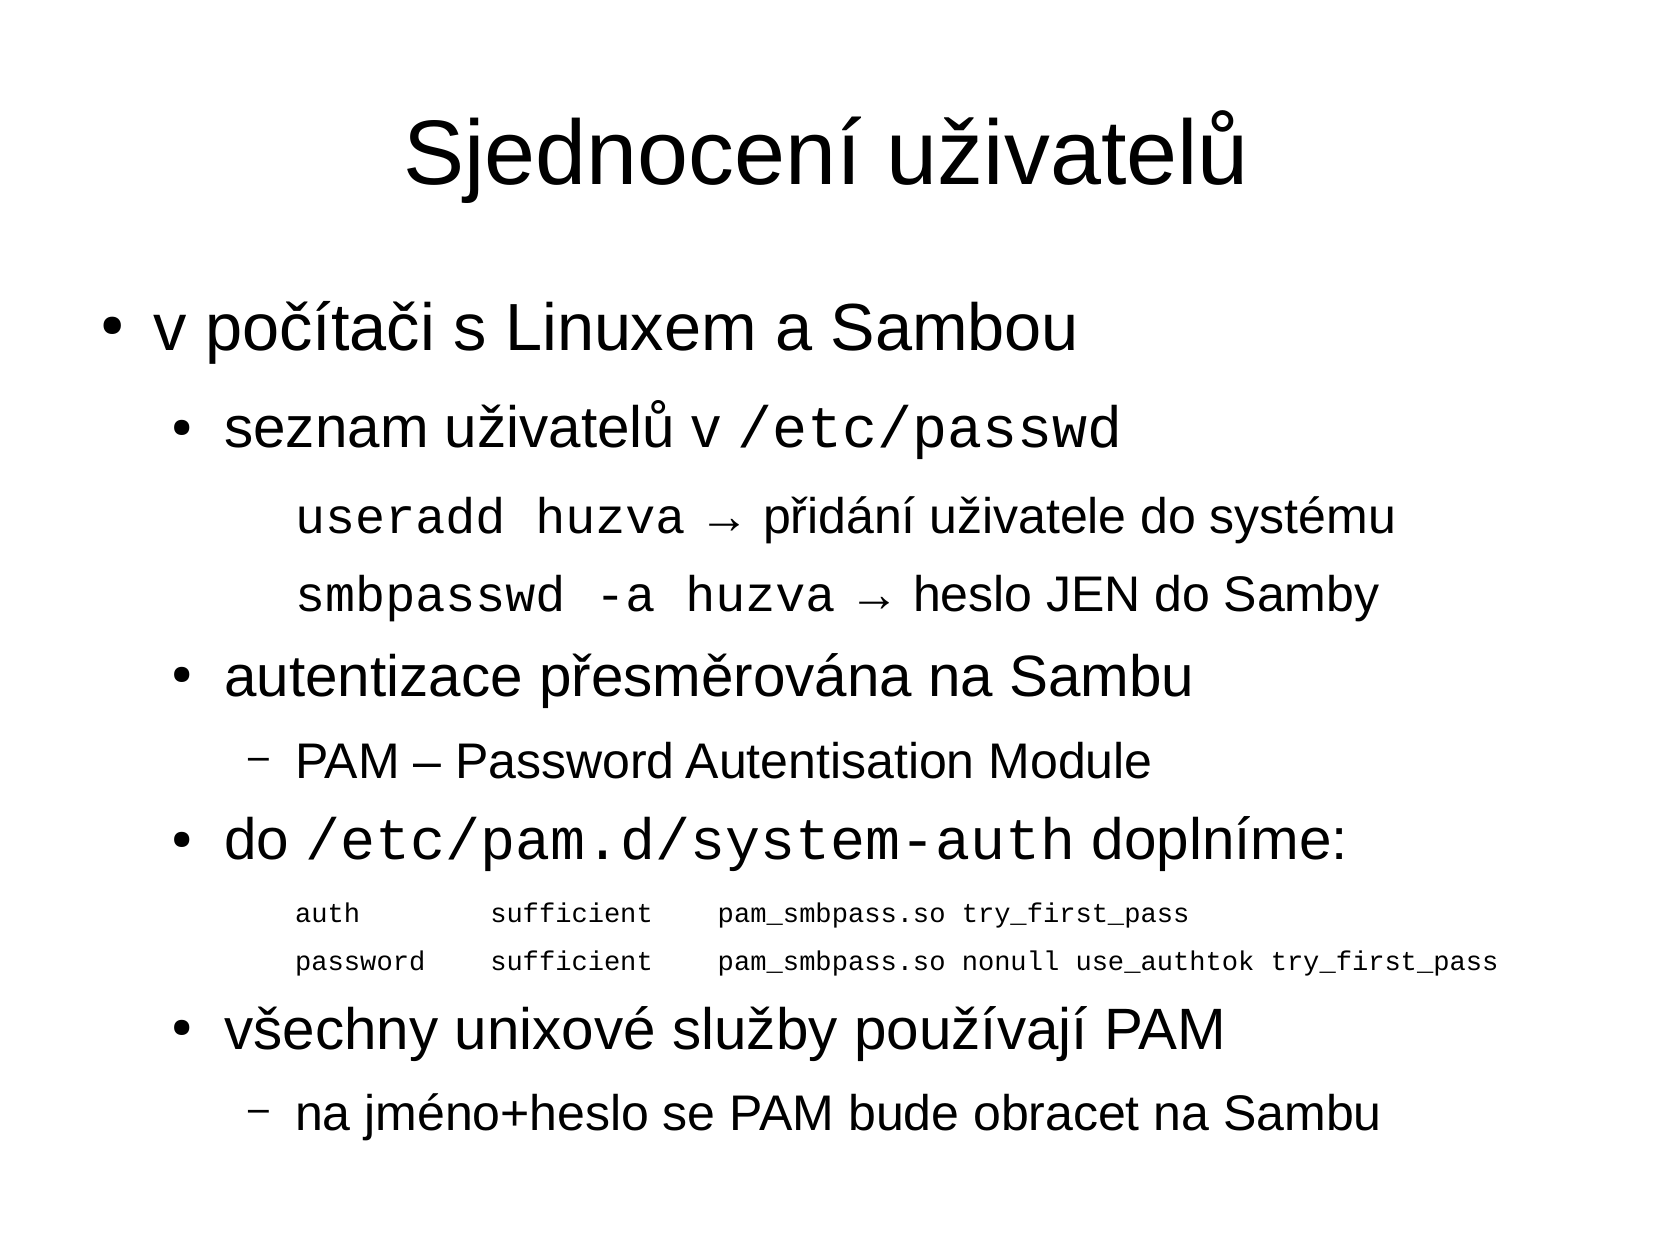

# Sjednocení uživatelů
v počítači s Linuxem a Sambou
seznam uživatelů v /etc/passwd
useradd huzva → přidání uživatele do systému
smbpasswd -a huzva → heslo JEN do Samby
autentizace přesměrována na Sambu
PAM – Password Autentisation Module
do /etc/pam.d/system-auth doplníme:
auth sufficient pam_smbpass.so try_first_pass
password sufficient pam_smbpass.so nonull use_authtok try_first_pass
všechny unixové služby používají PAM
na jméno+heslo se PAM bude obracet na Sambu